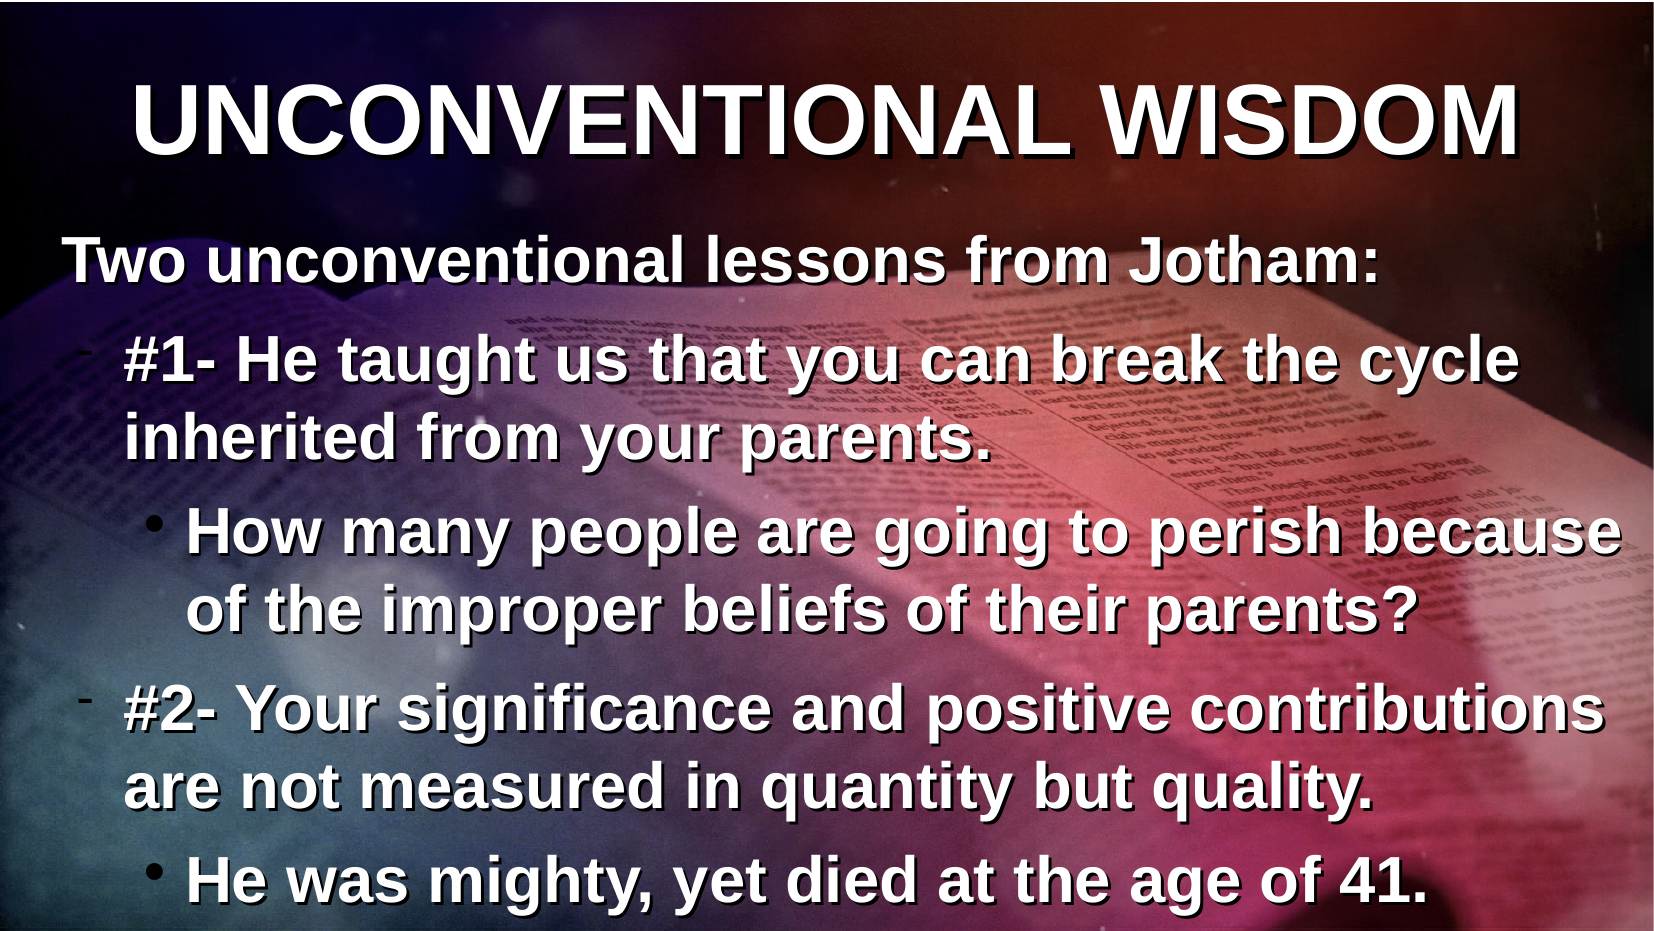

UNCONVENTIONAL WISDOM
Two unconventional lessons from Jotham:
#1- He taught us that you can break the cycle inherited from your parents.
How many people are going to perish because of the improper beliefs of their parents?
#2- Your significance and positive contributions are not measured in quantity but quality.
He was mighty, yet died at the age of 41.